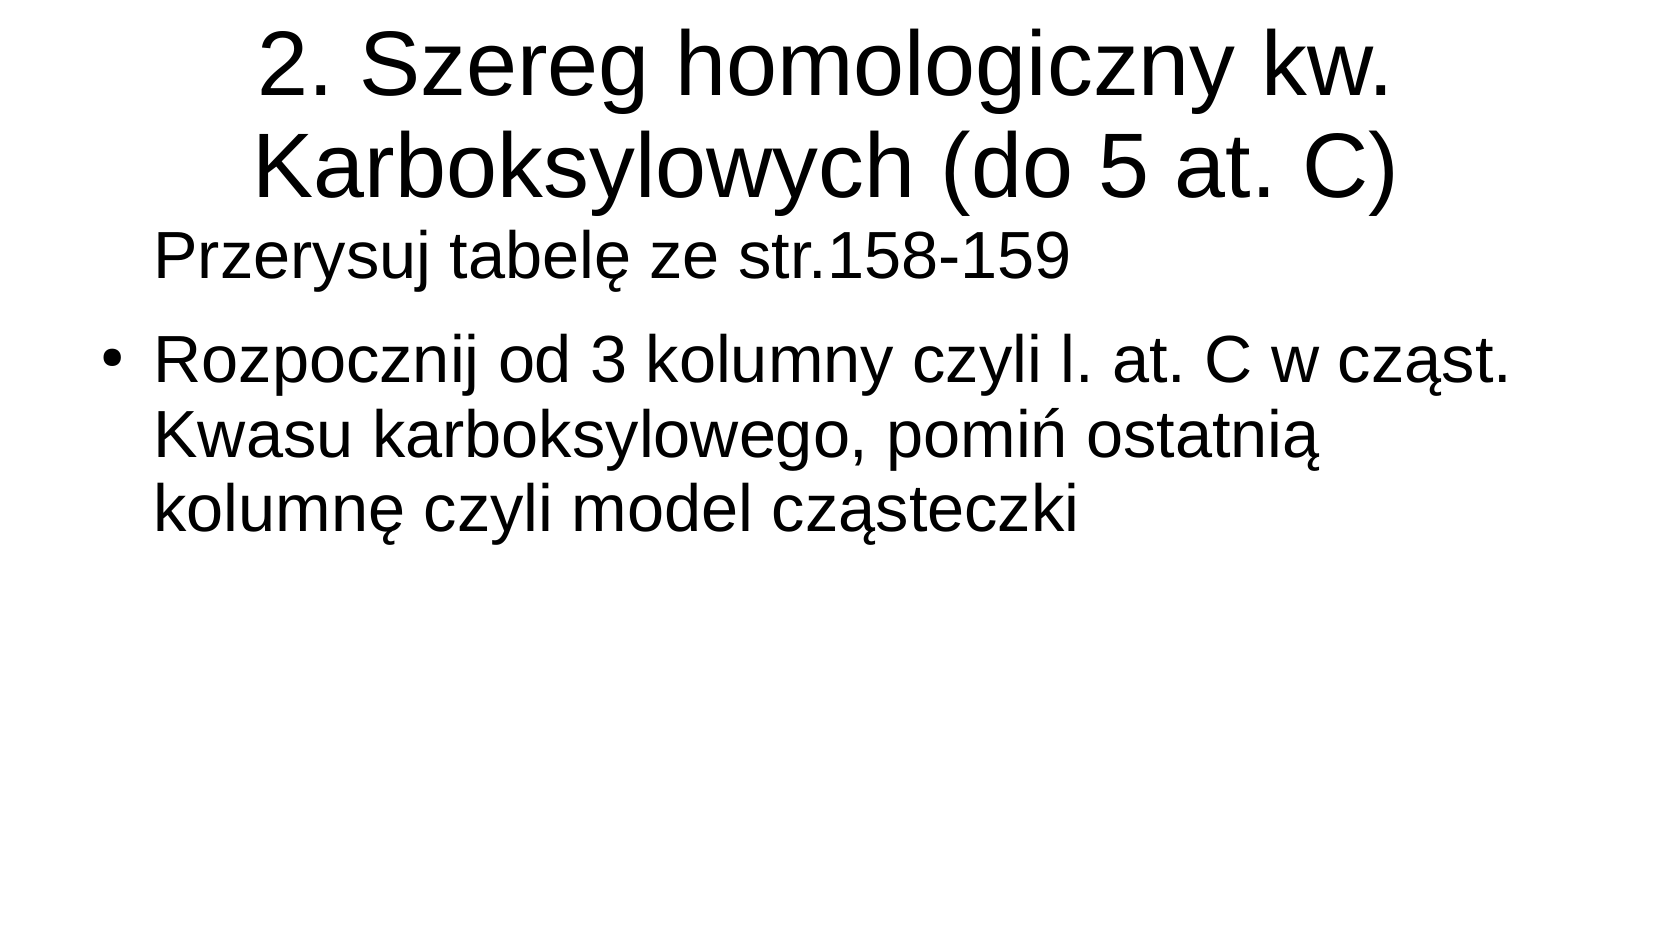

# 2. Szereg homologiczny kw. Karboksylowych (do 5 at. C)
Przerysuj tabelę ze str.158-159
Rozpocznij od 3 kolumny czyli l. at. C w cząst. Kwasu karboksylowego, pomiń ostatnią kolumnę czyli model cząsteczki